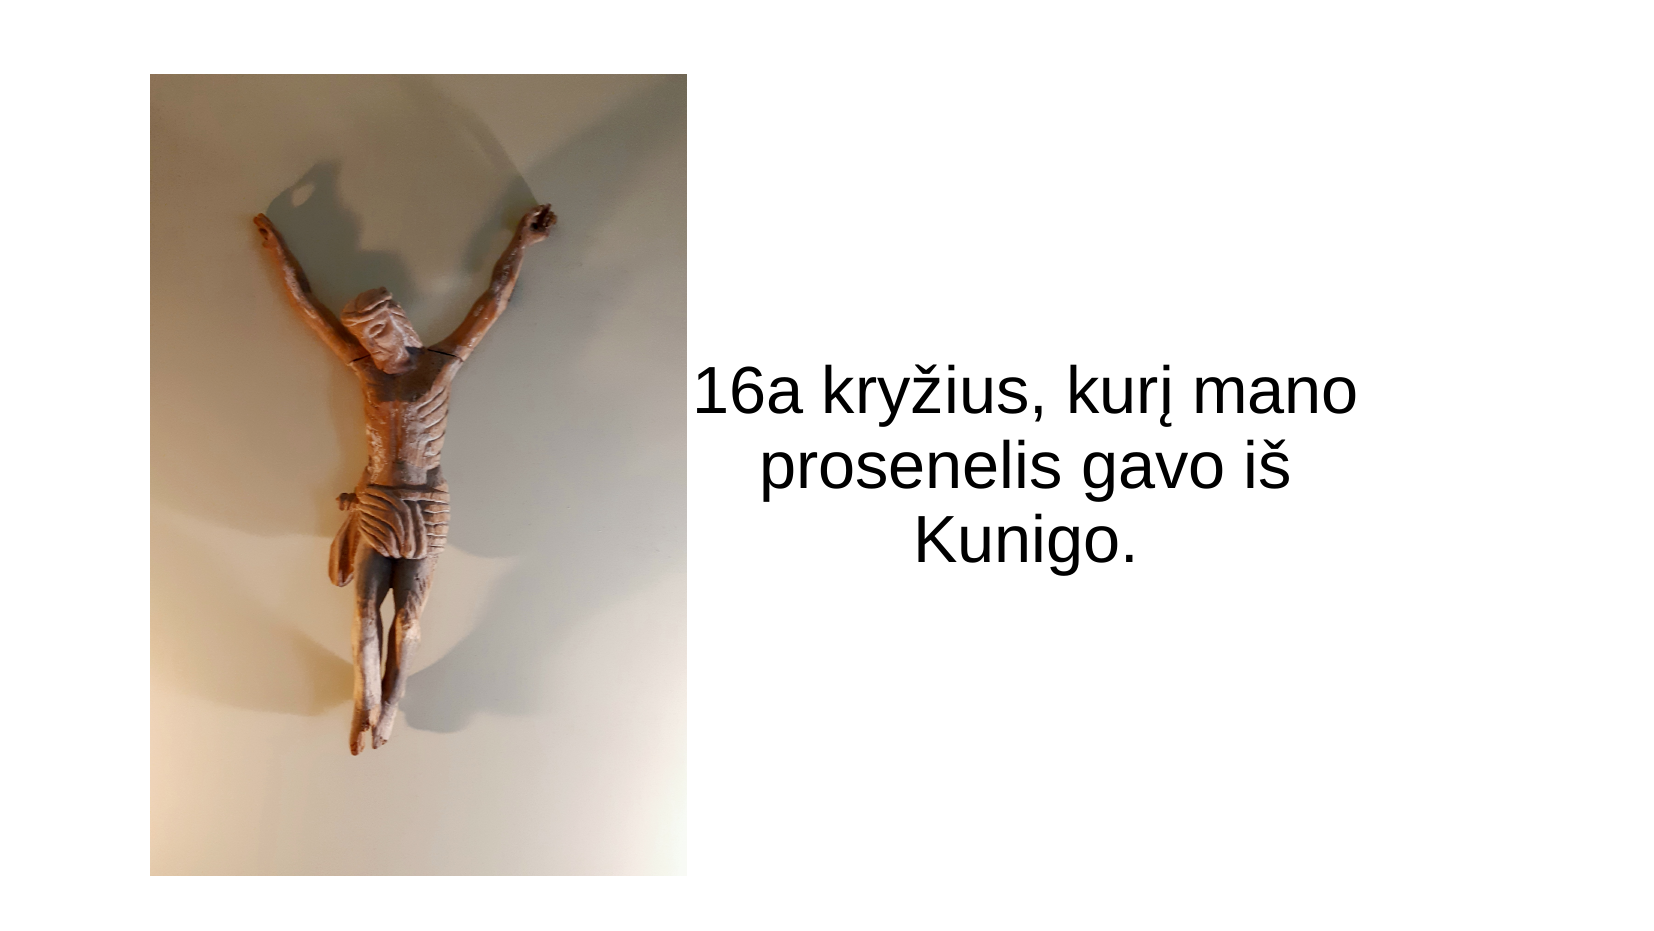

# 16a kryžius, kurį mano
prosenelis gavo iš
Kunigo.